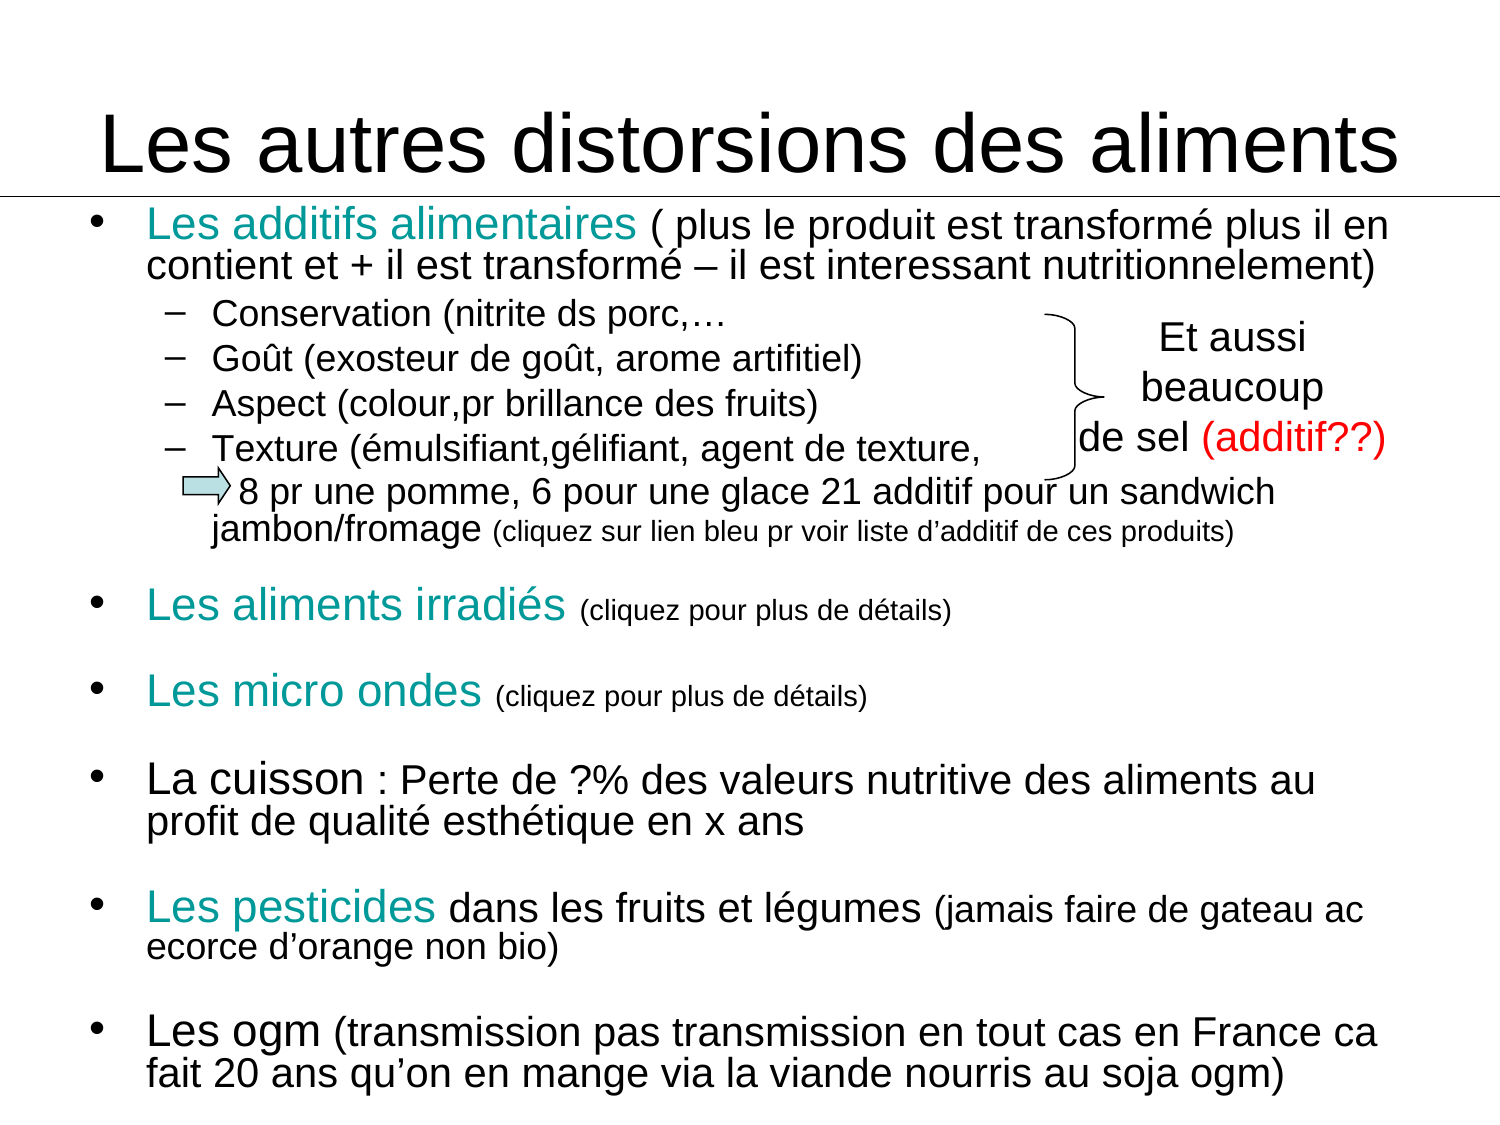

# Les autres distorsions des aliments
Les additifs alimentaires ( plus le produit est transformé plus il en contient et + il est transformé – il est interessant nutritionnelement)
Conservation (nitrite ds porc,…
Goût (exosteur de goût, arome artifitiel)
Aspect (colour,pr brillance des fruits)
Texture (émulsifiant,gélifiant, agent de texture,
 8 pr une pomme, 6 pour une glace 21 additif pour un sandwich jambon/fromage (cliquez sur lien bleu pr voir liste d’additif de ces produits)
Les aliments irradiés (cliquez pour plus de détails)
Les micro ondes (cliquez pour plus de détails)
La cuisson : Perte de ?% des valeurs nutritive des aliments au profit de qualité esthétique en x ans
Les pesticides dans les fruits et légumes (jamais faire de gateau ac ecorce d’orange non bio)
Les ogm (transmission pas transmission en tout cas en France ca fait 20 ans qu’on en mange via la viande nourris au soja ogm)
Et aussi
 beaucoup
de sel (additif??)